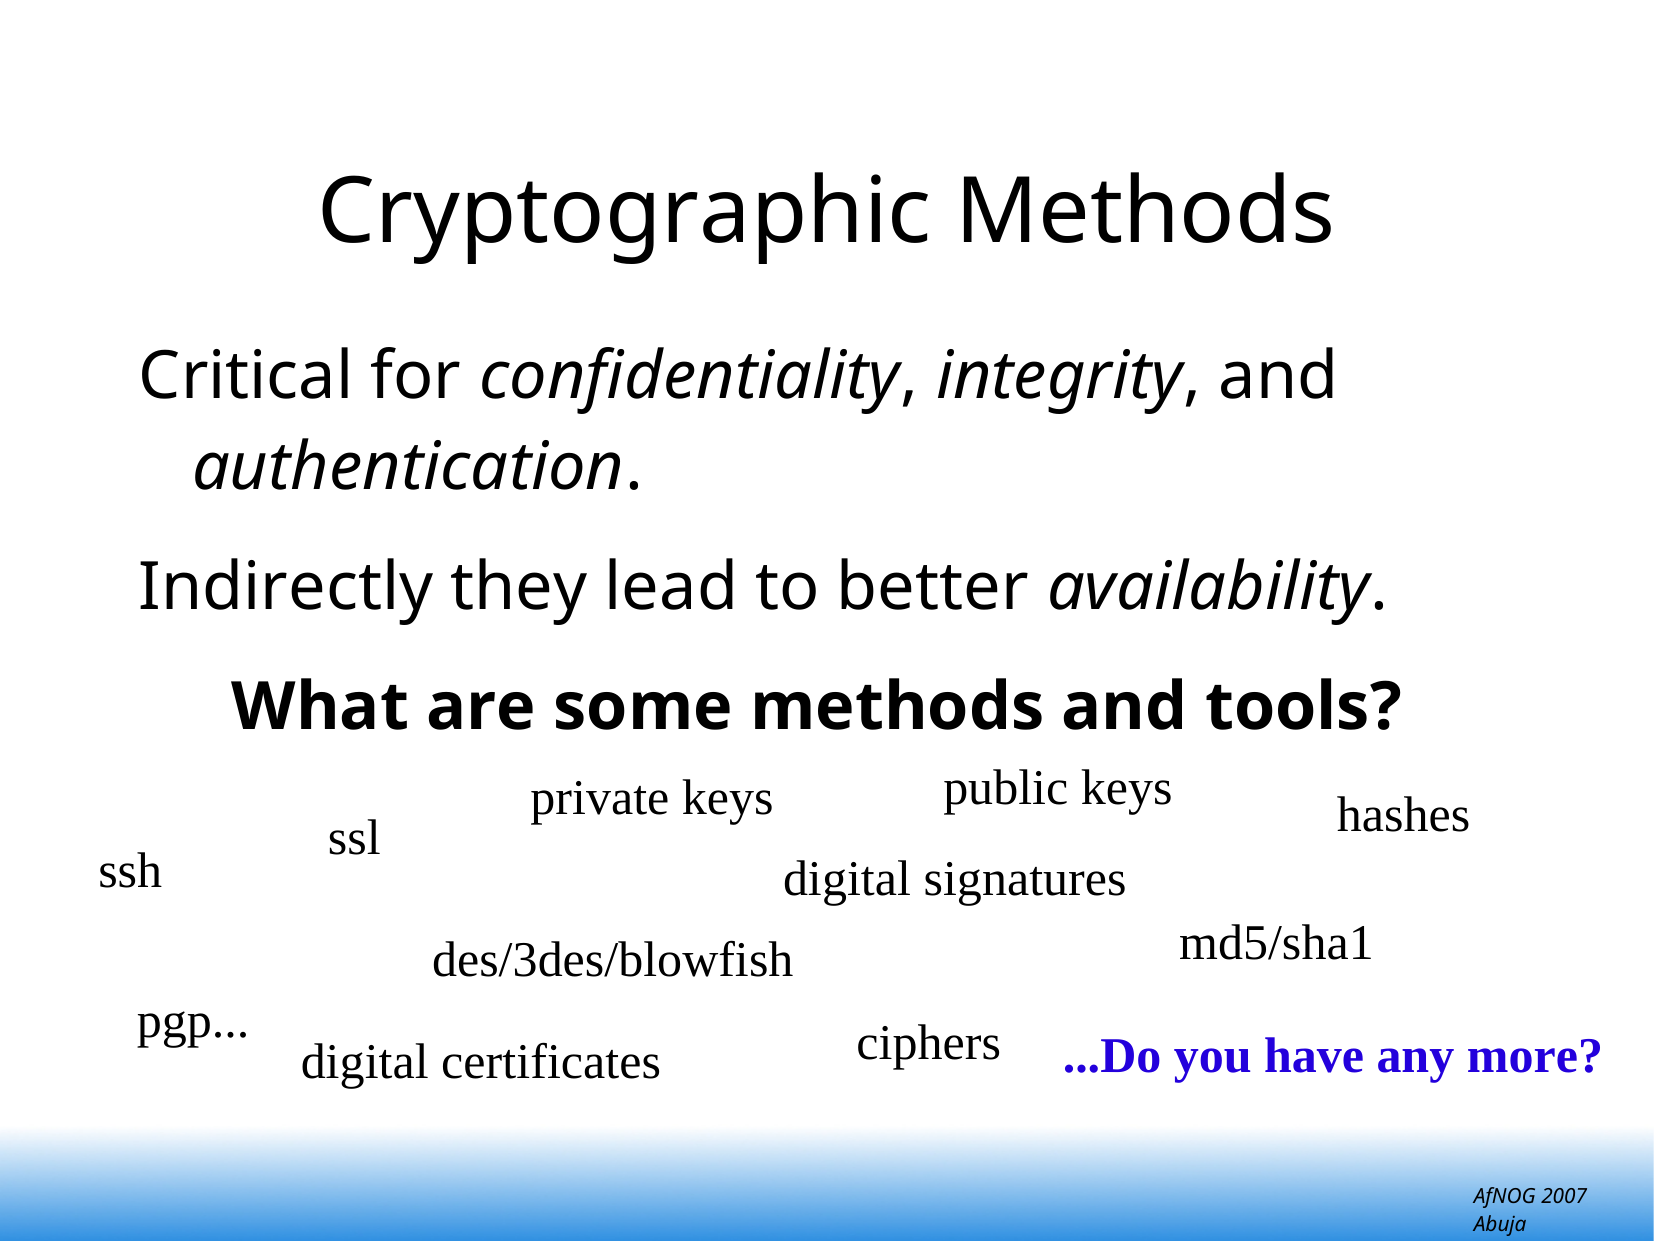

# Cryptographic Methods
Critical for confidentiality, integrity, and authentication.
Indirectly they lead to better availability.
What are some methods and tools?
public keys
private keys
hashes
ssl
ssh
digital signatures
md5/sha1
des/3des/blowfish
pgp...
ciphers
...Do you have any more?
digital certificates